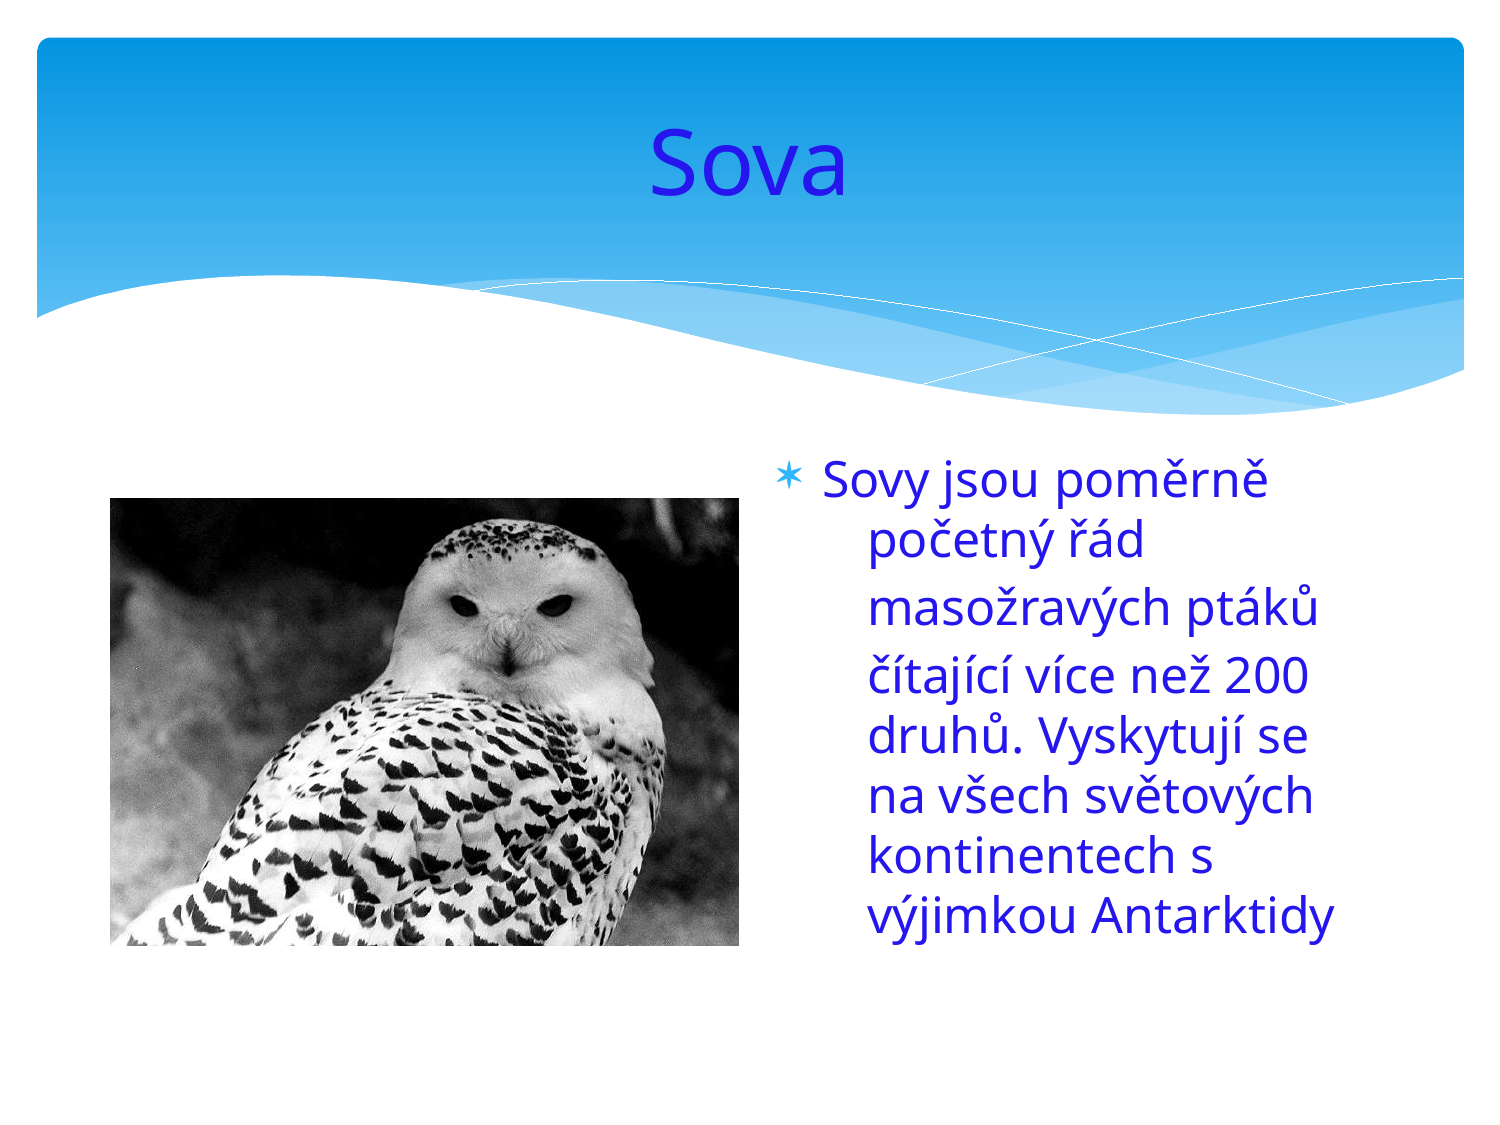

# Sova
Sovy jsou poměrně početný řád masožravých ptáků čítající více než 200 druhů. Vyskytují se na všech světových kontinentech s výjimkou Antarktidy